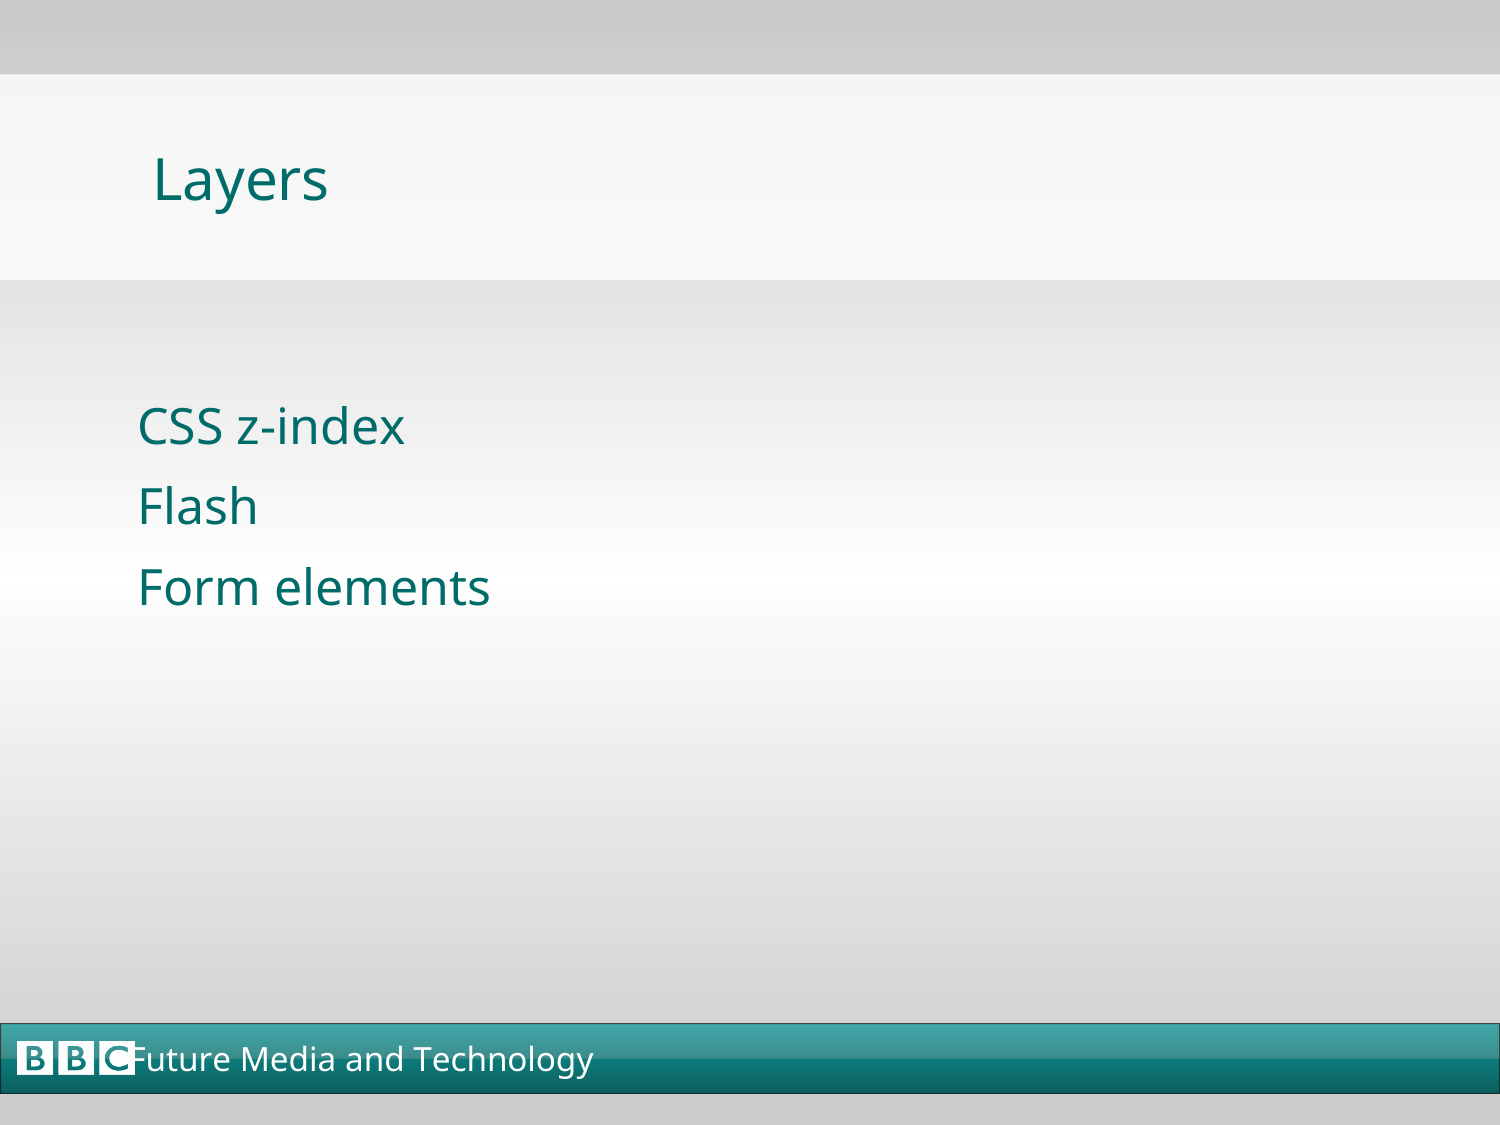

# Layers
CSS z-index
Flash
Form elements